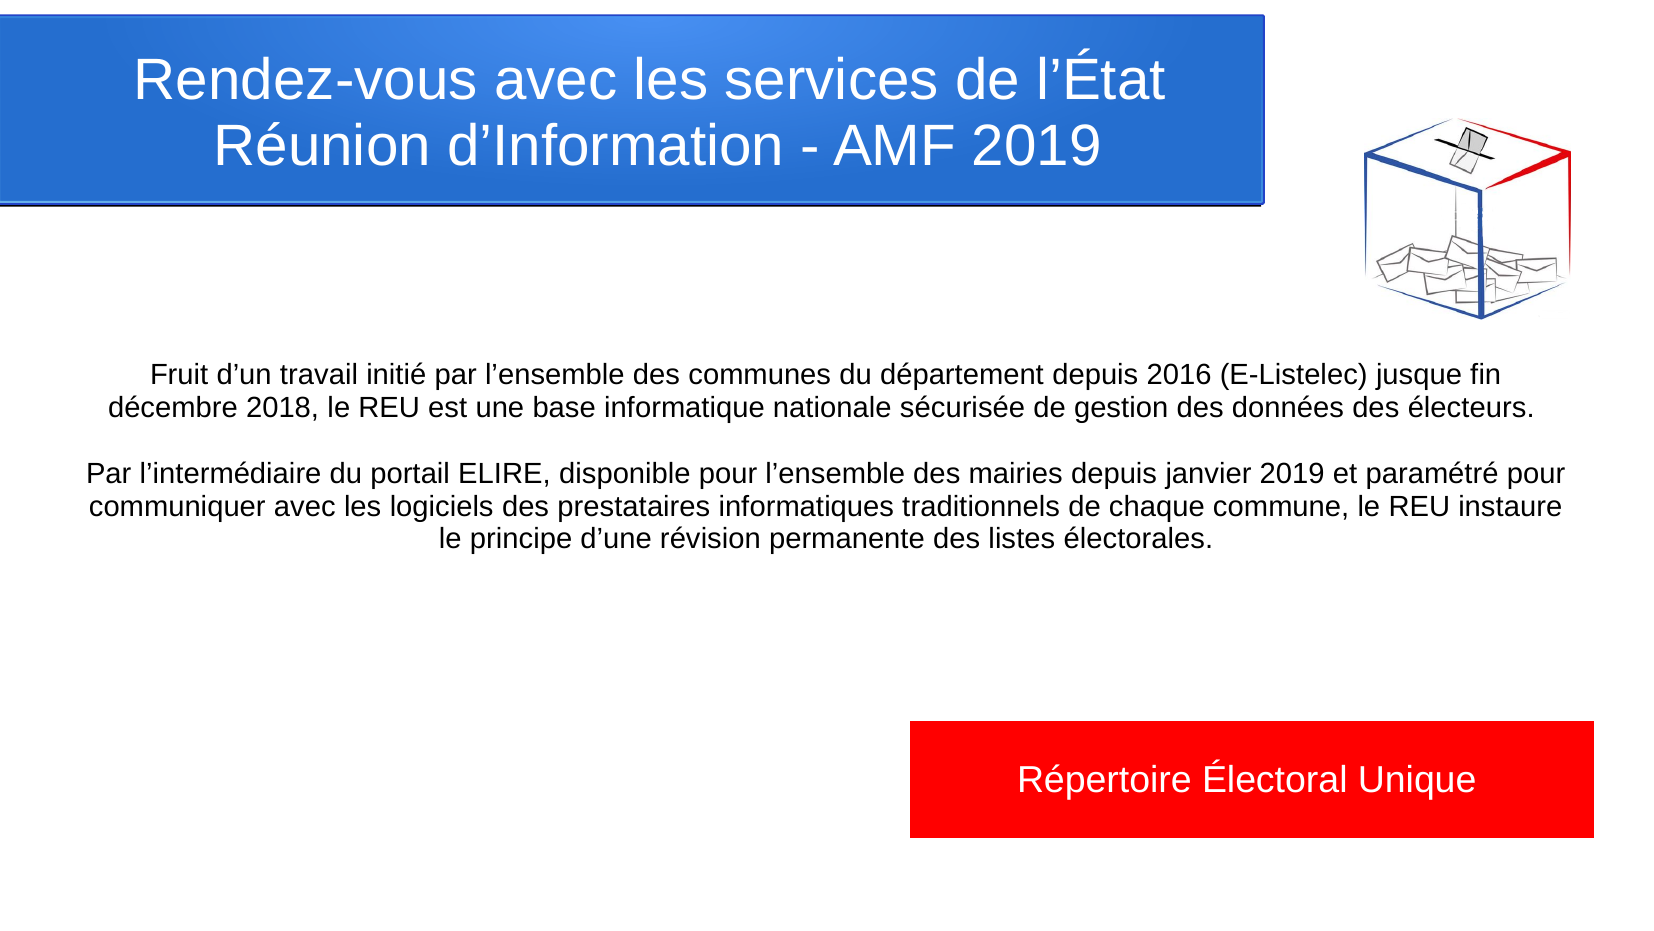

# Rendez-vous avec les services de l’État Réunion d’Information - AMF 2019
Fruit d’un travail initié par l’ensemble des communes du département depuis 2016 (E-Listelec) jusque fin décembre 2018, le REU est une base informatique nationale sécurisée de gestion des données des électeurs.
Par l’intermédiaire du portail ELIRE, disponible pour l’ensemble des mairies depuis janvier 2019 et paramétré pour communiquer avec les logiciels des prestataires informatiques traditionnels de chaque commune, le REU instaure le principe d’une révision permanente des listes électorales.
Répertoire Électoral Unique